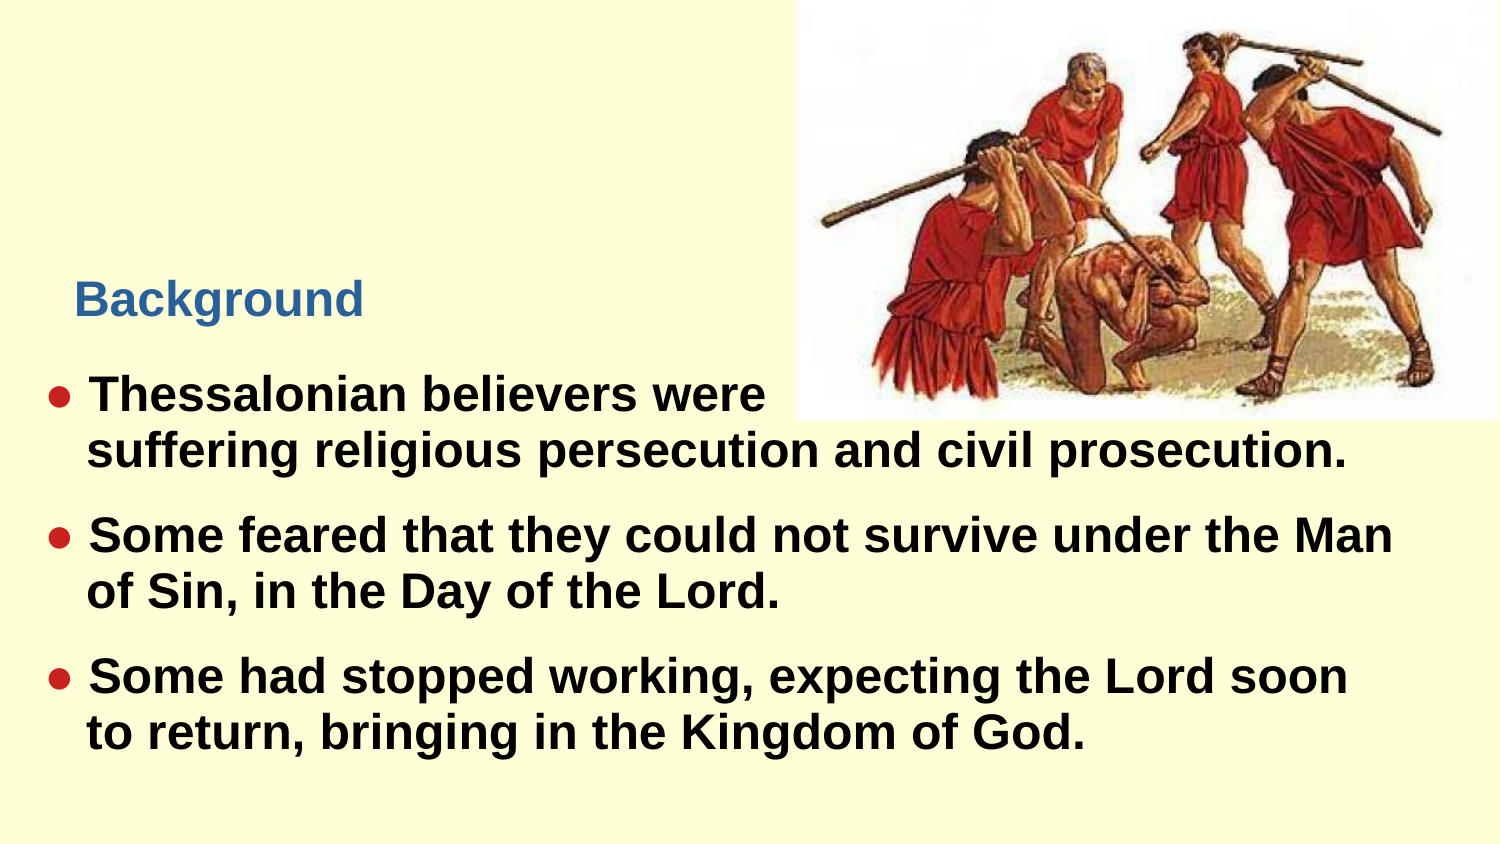

Background
● Thessalonian believers were
   suffering religious persecution and civil prosecution.
● Some feared that they could not survive under the Man    of Sin, in the Day of the Lord.
● Some had stopped working, expecting the Lord soon
   to return, bringing in the Kingdom of God.